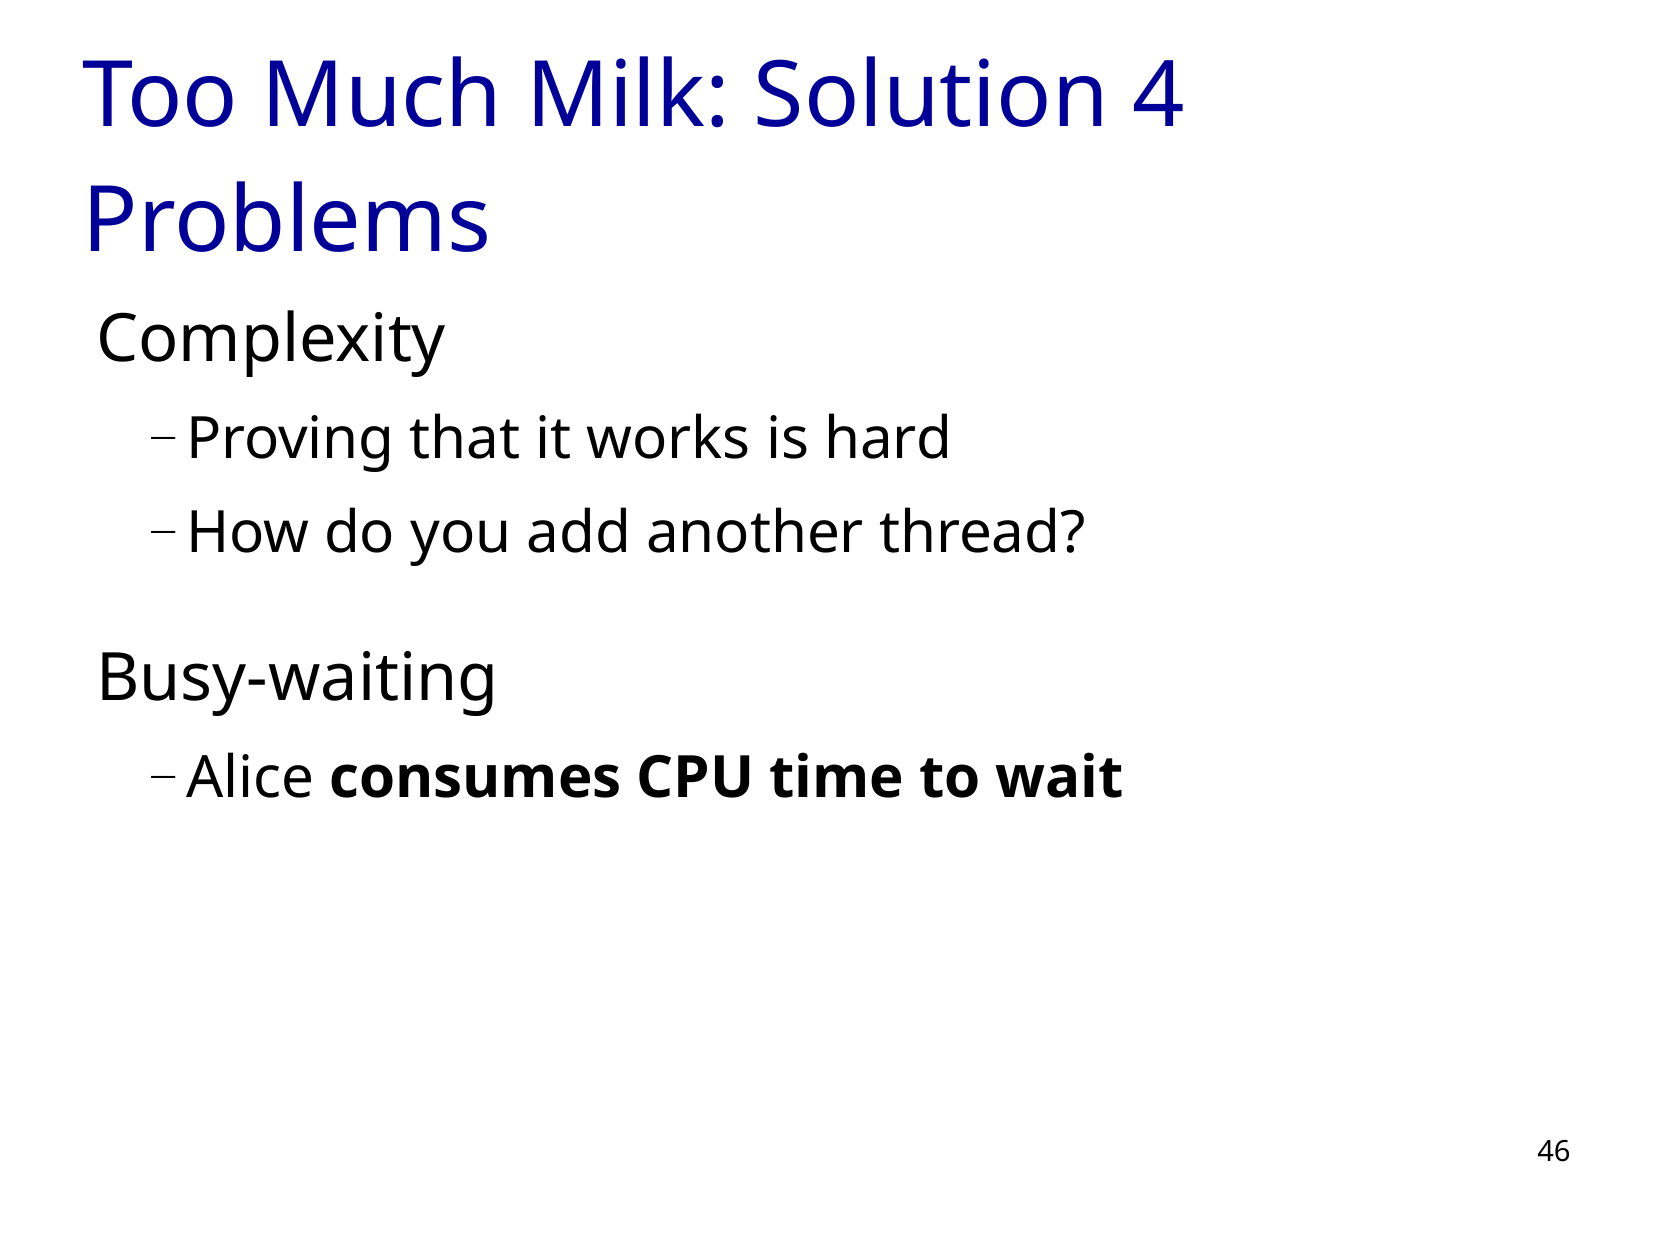

# Too Much Milk: Solution 4 Problems
Complexity
Proving that it works is hard
How do you add another thread?
Busy-waiting
Alice consumes CPU time to wait
46